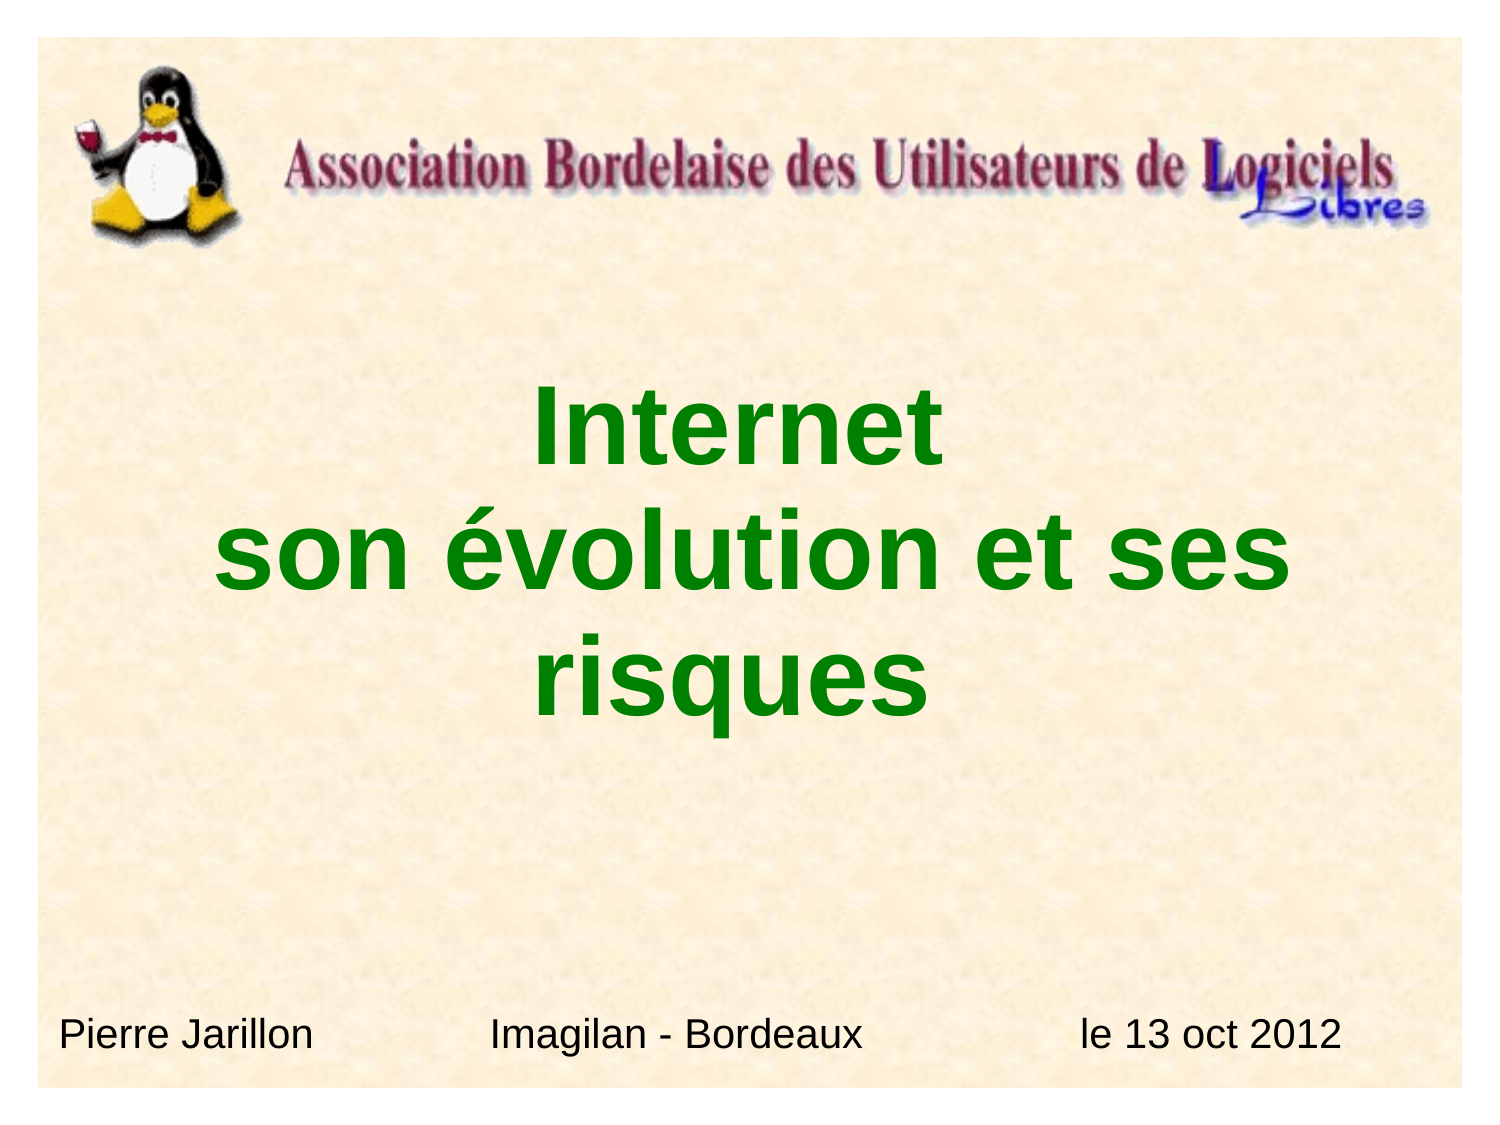

Internet
 son évolution et ses risques
Pierre Jarillon 			Imagilan - Bordeaux			le 13 oct 2012